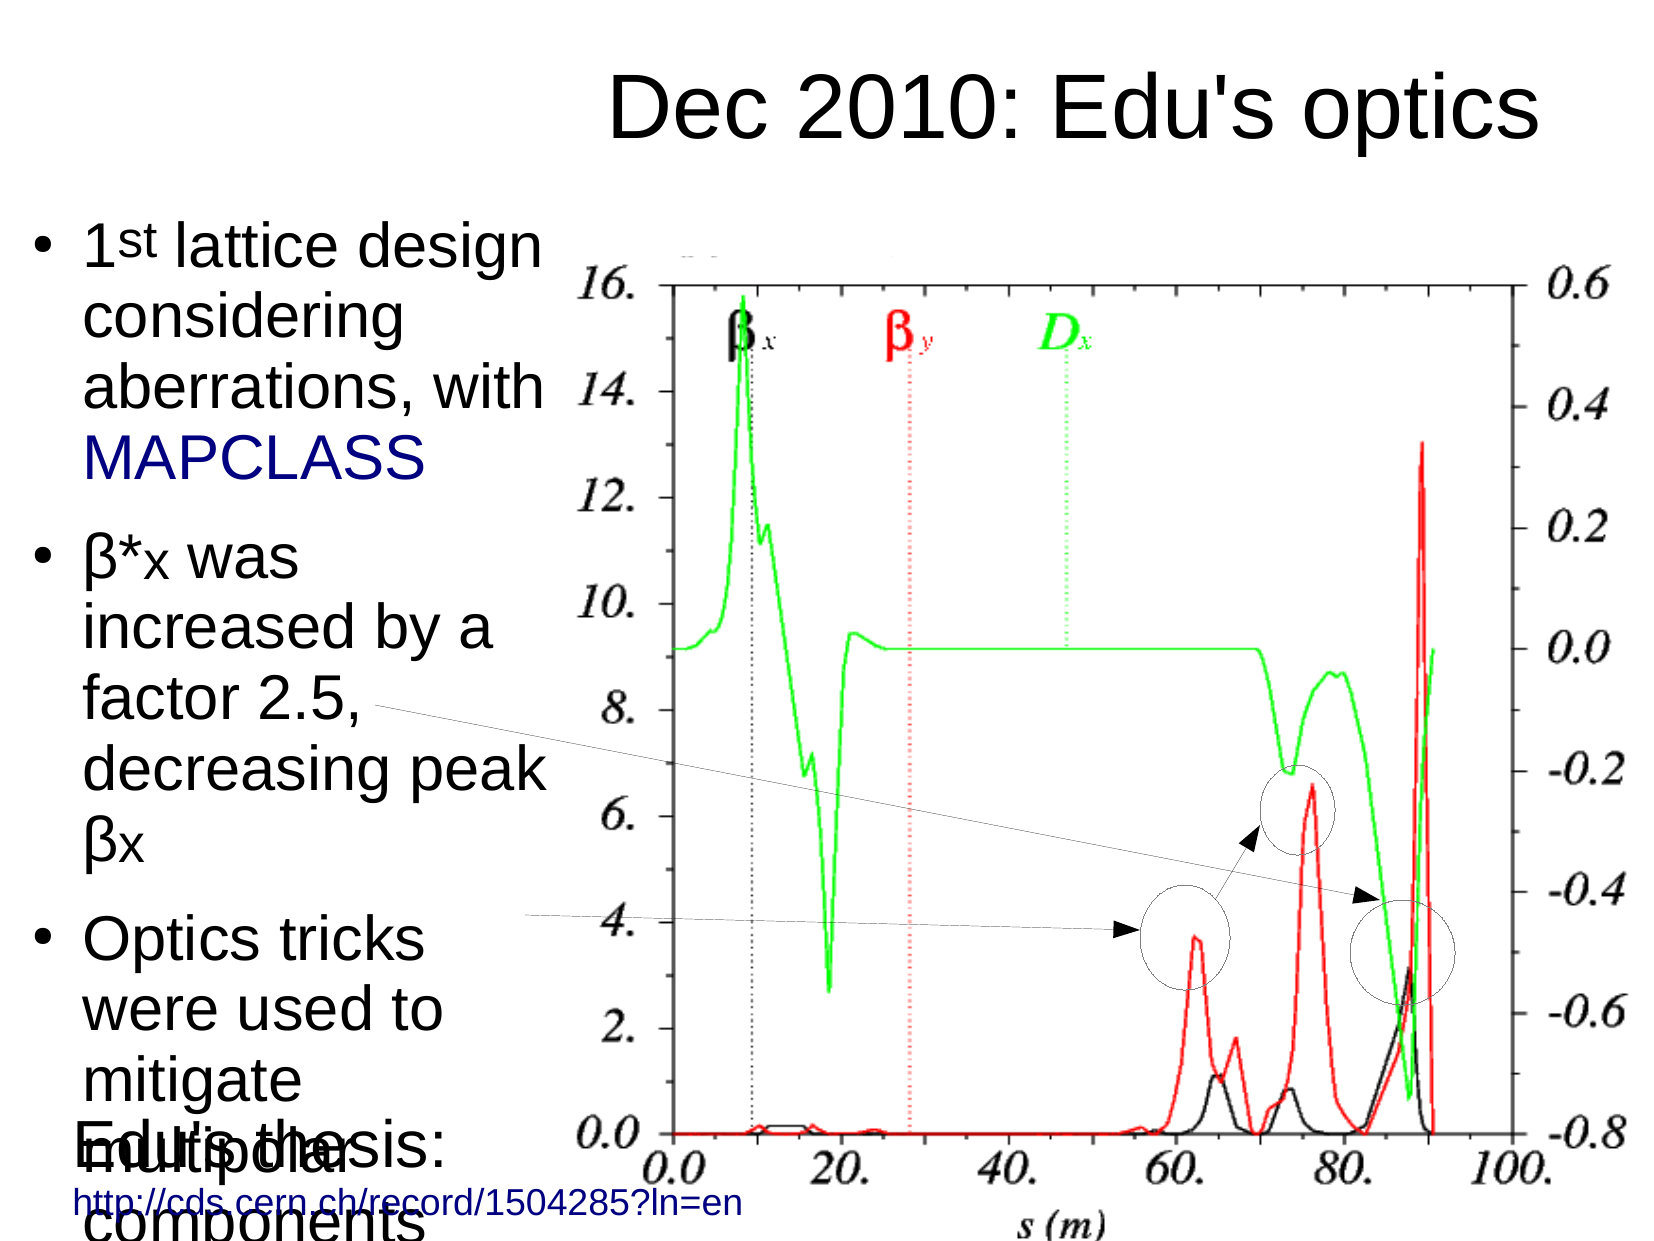

# Dec 2010: Edu's optics
1st lattice design considering aberrations, with MAPCLASS
β*x was increased by a factor 2.5, decreasing peak βx
Optics tricks were used to mitigate multipolar components
Edu's thesis:
http://cds.cern.ch/record/1504285?ln=en